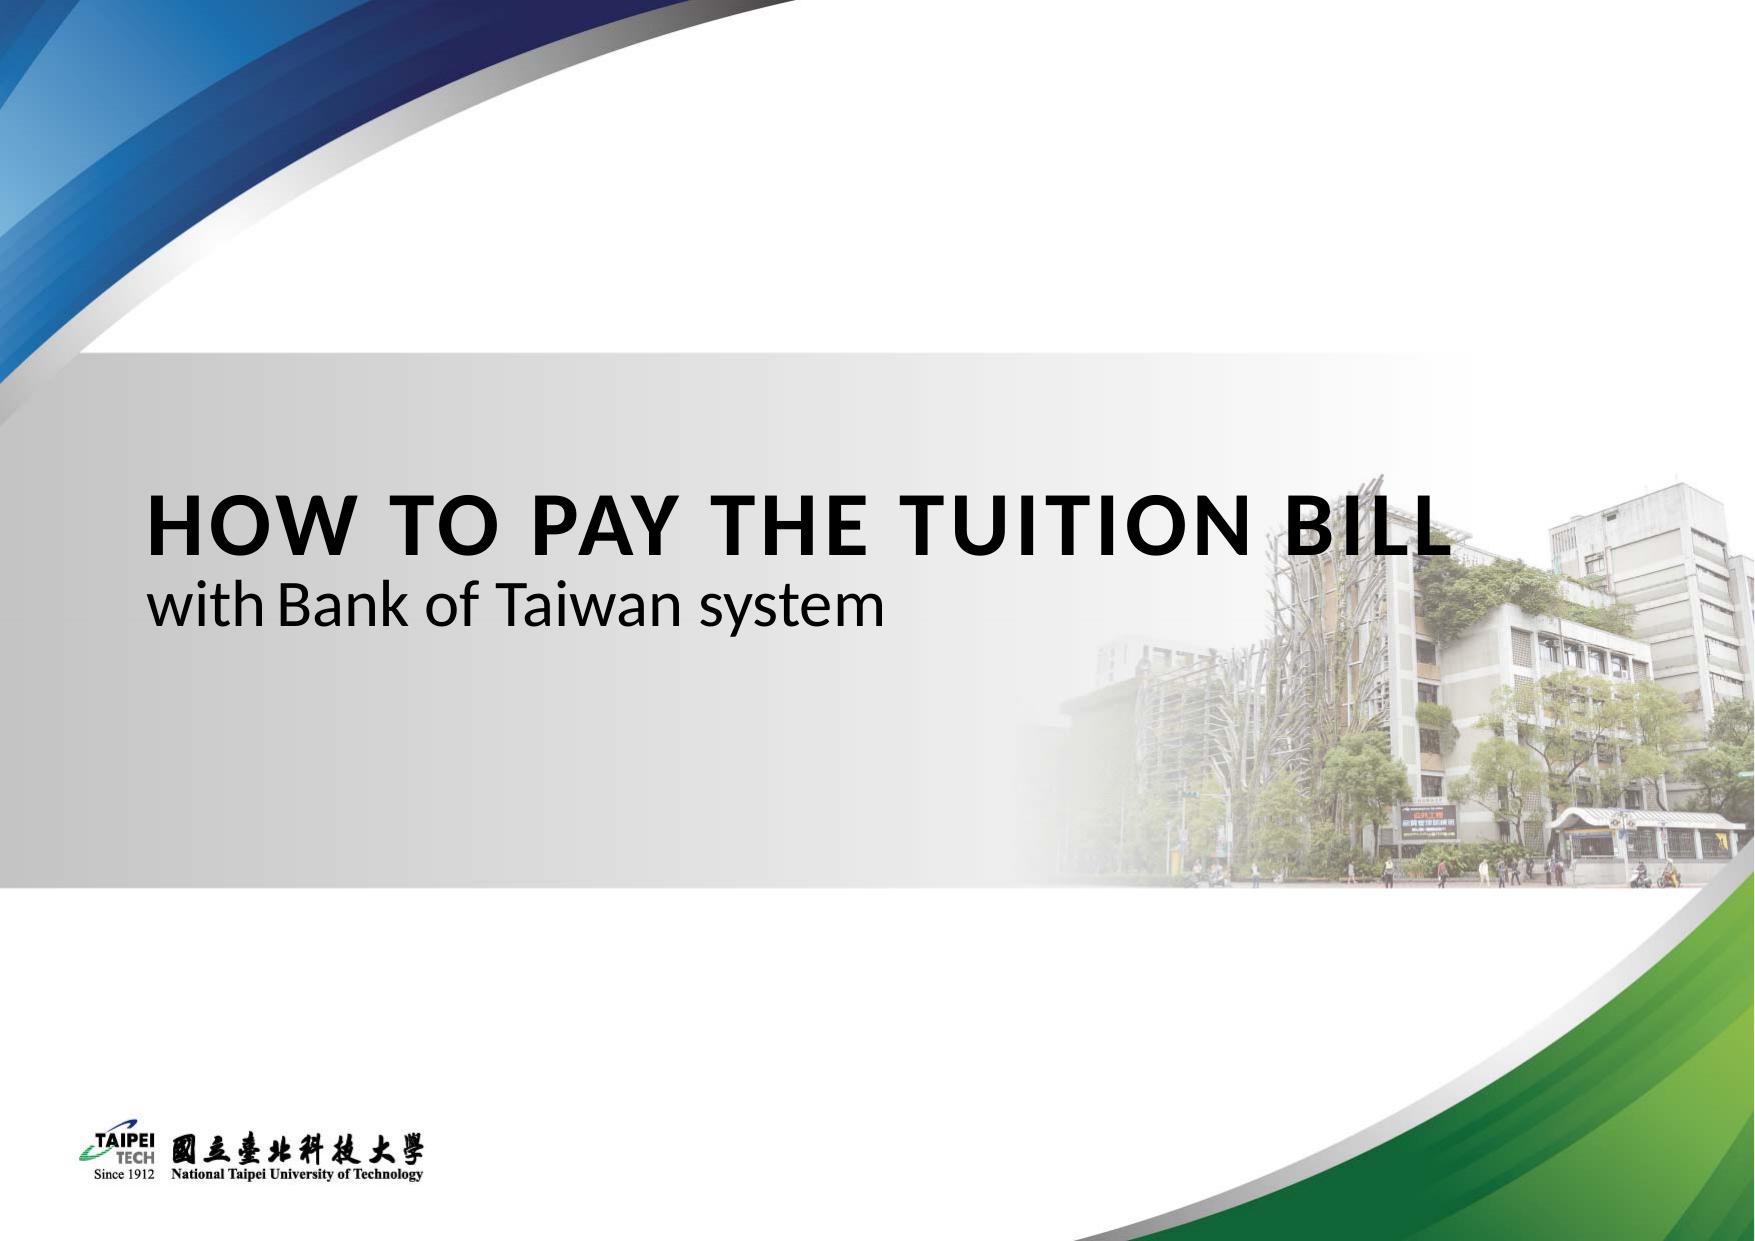

# How to pay the tuition Bill
with Bank of Taiwan system